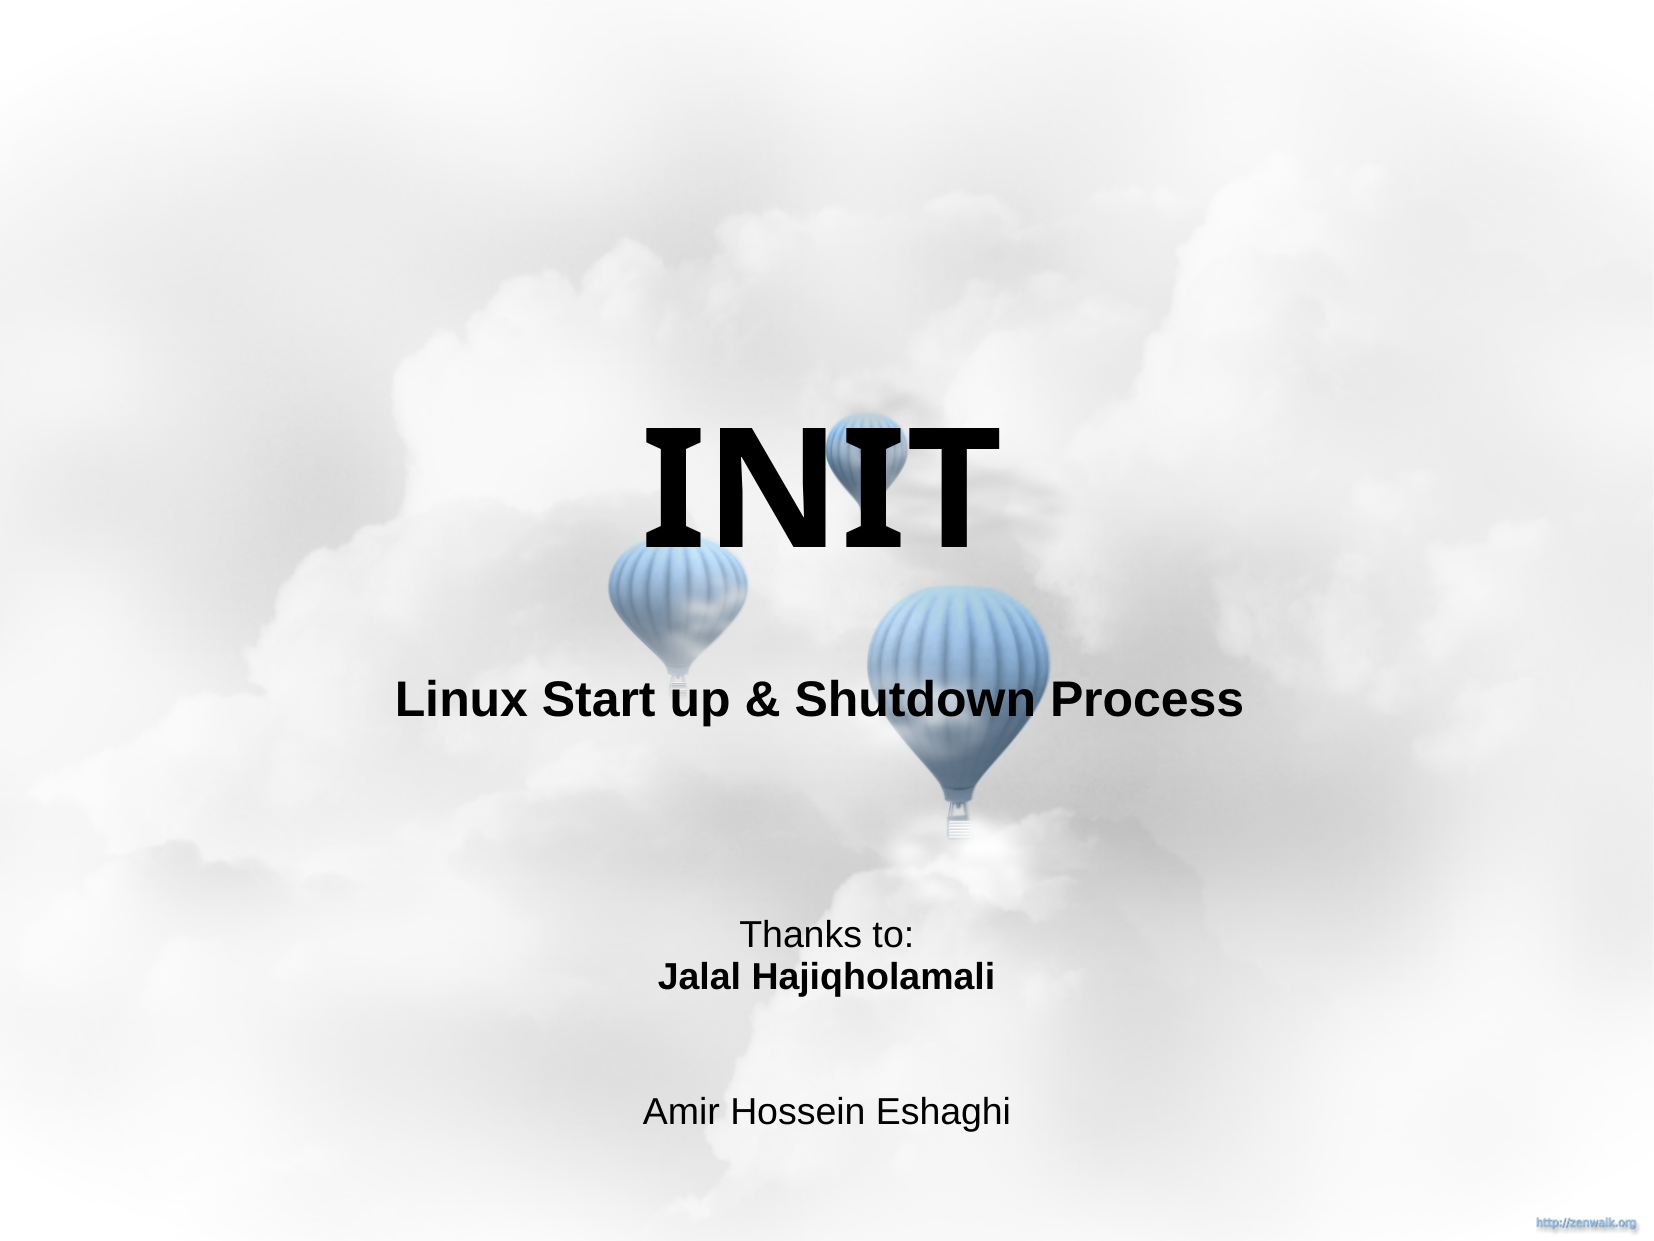

INIT
Linux Start up & Shutdown Process
Thanks to:
Jalal Hajiqholamali
Amir Hossein Eshaghi